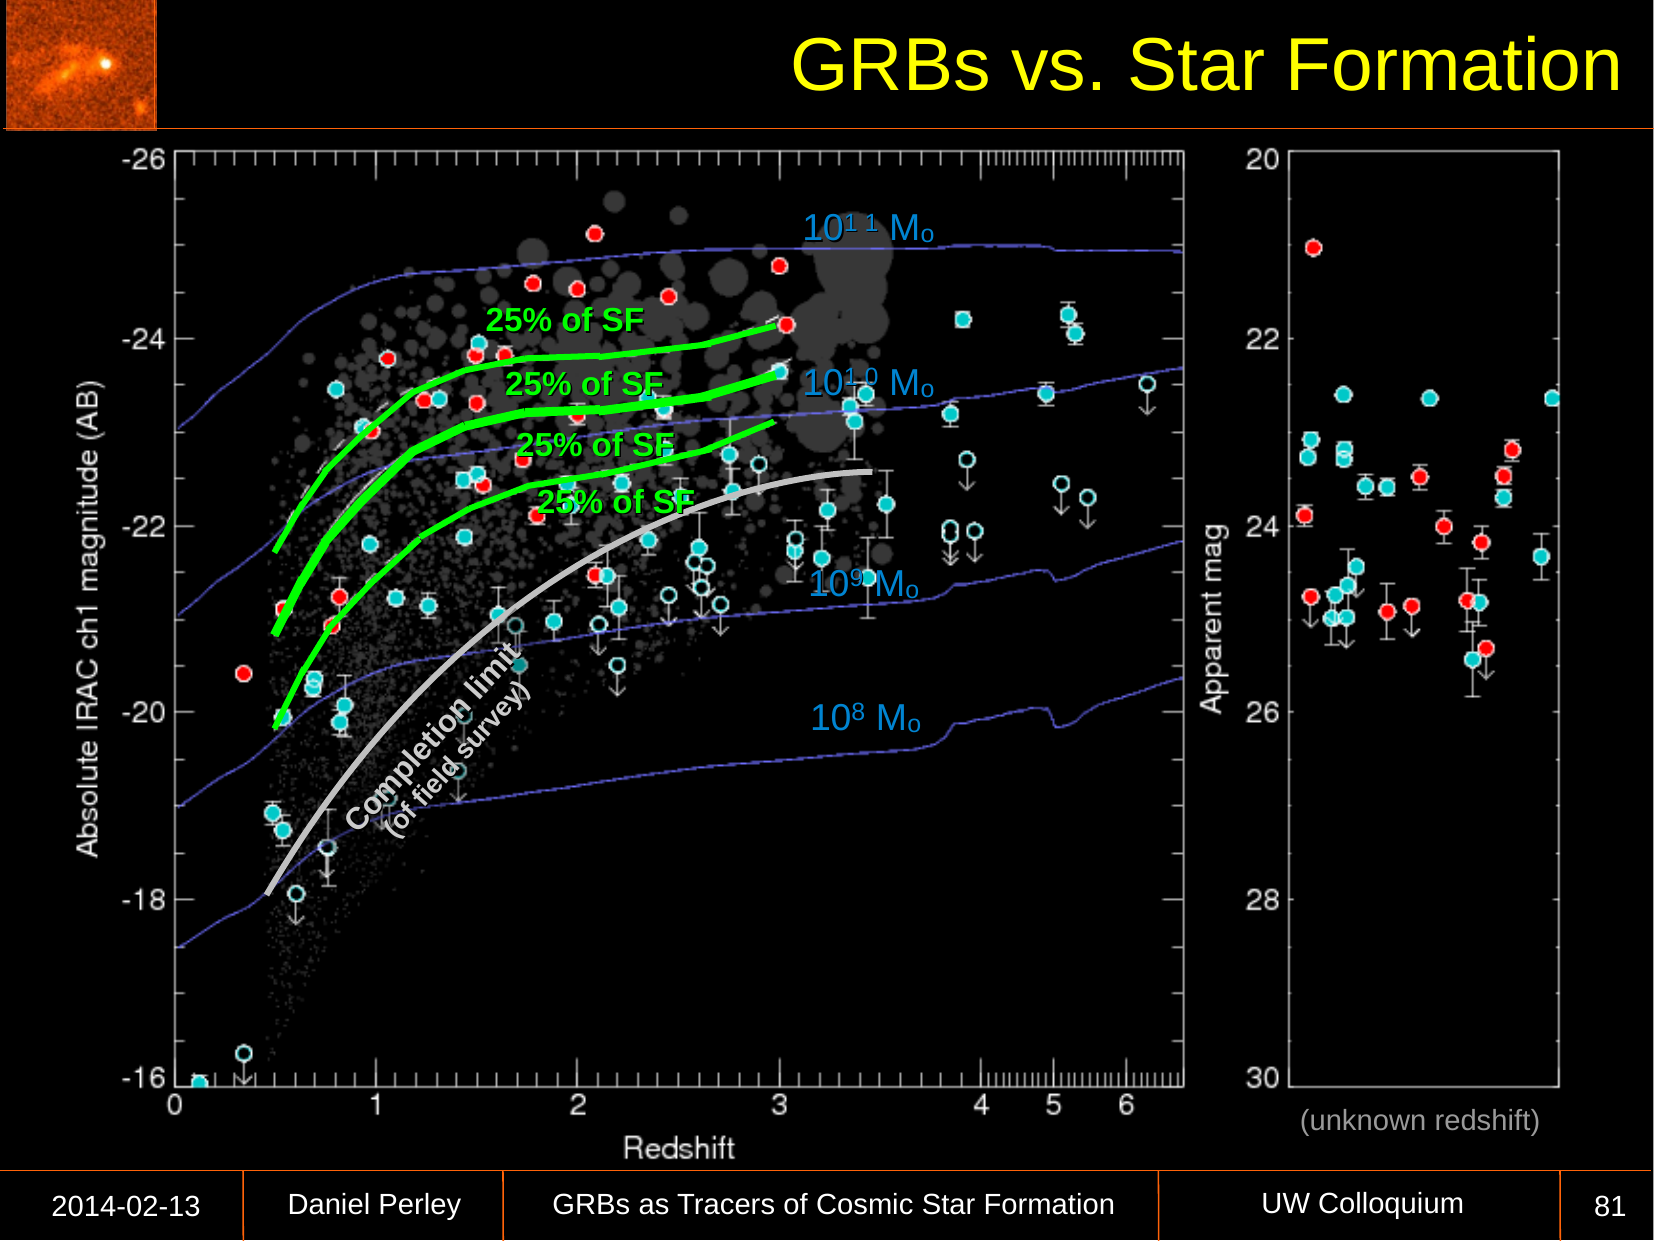

# GRBs vs. Star Formation
101 1 Mo
25% of SF
101 0 Mo
25% of SF
25% of SF
25% of SF
109 Mo
108 Mo
Completion limit
(of field survey)
(unknown redshift)
2014-02-13
81